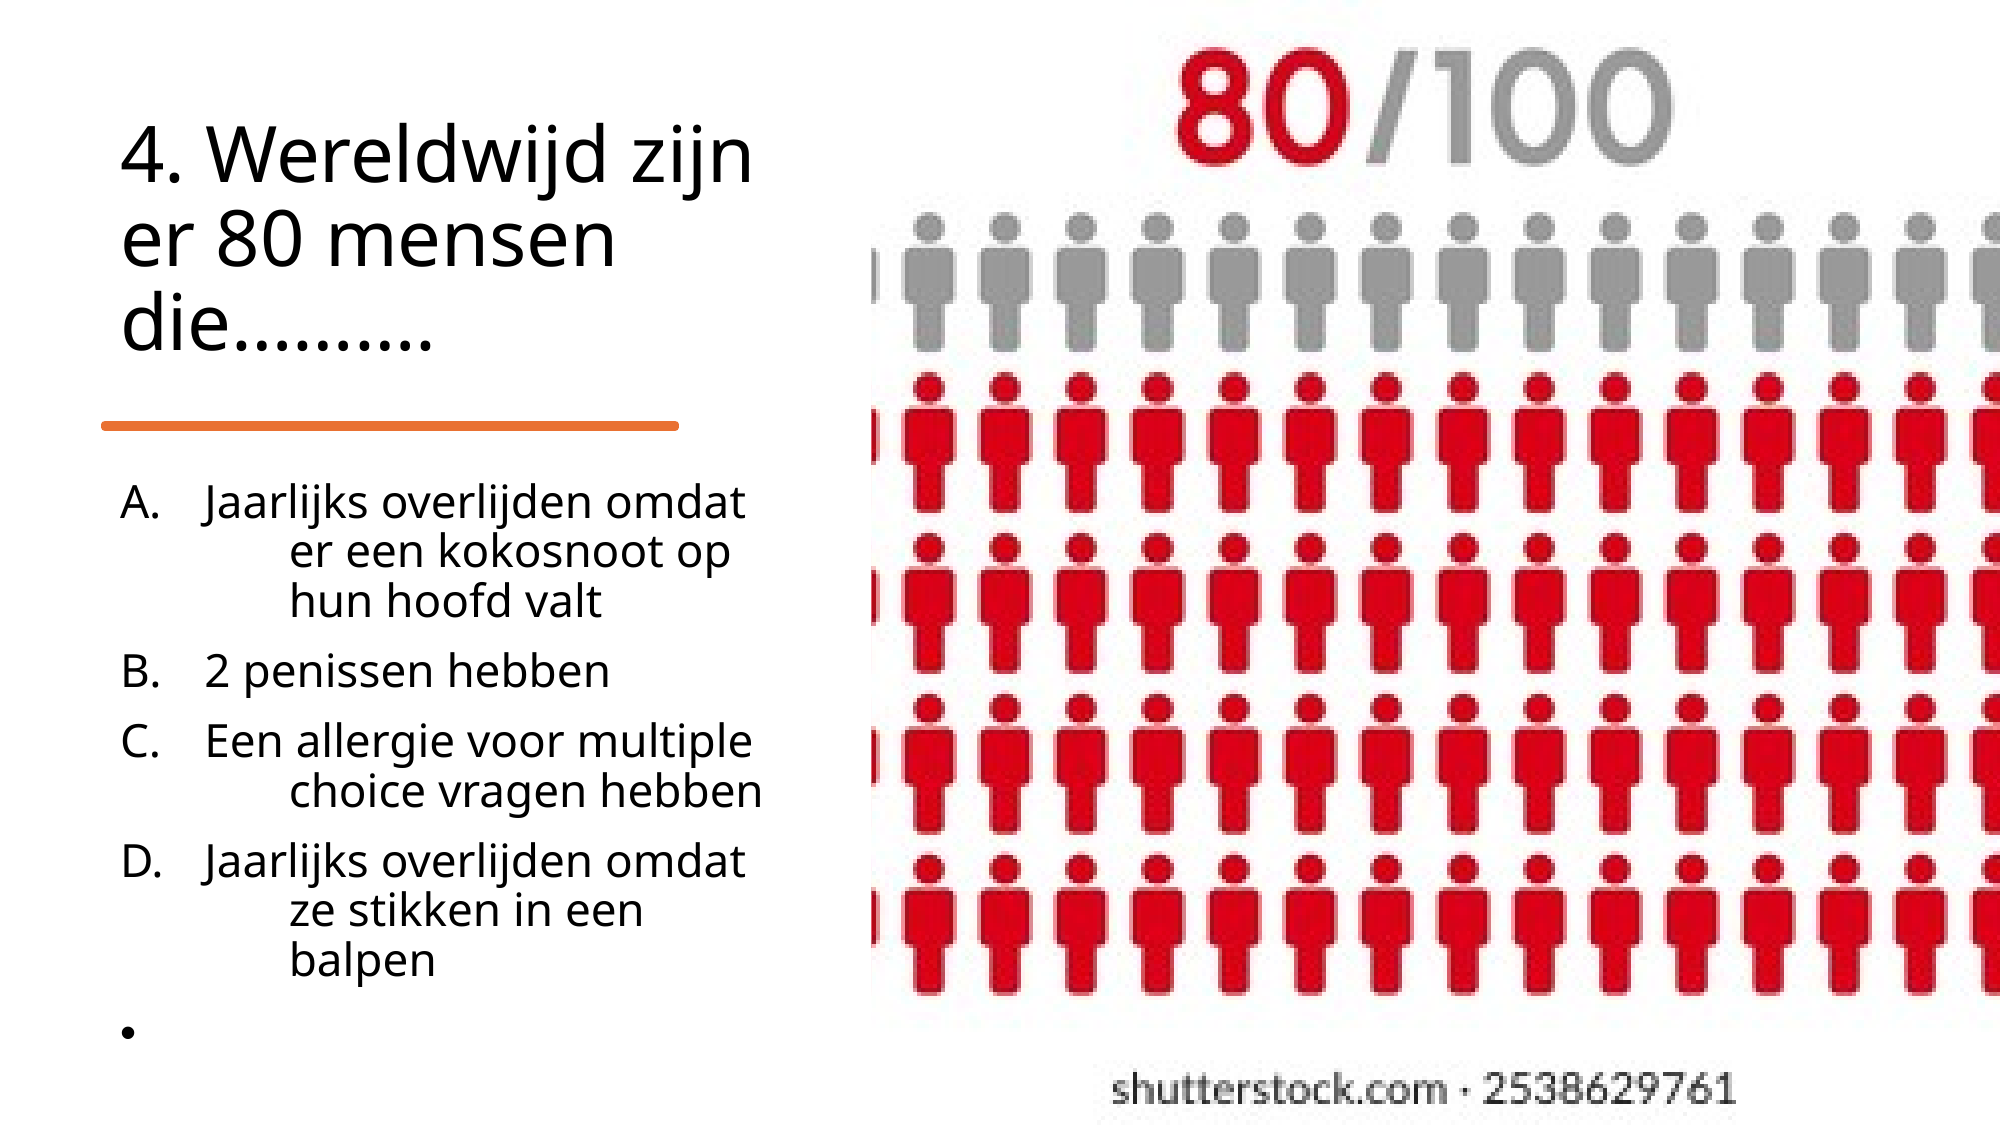

# 4. Wereldwijd zijn er 80 mensen die……….
Jaarlijks overlijden omdat er een kokosnoot op hun hoofd valt
2 penissen hebben
Een allergie voor multiple choice vragen hebben
Jaarlijks overlijden omdat ze stikken in een balpen